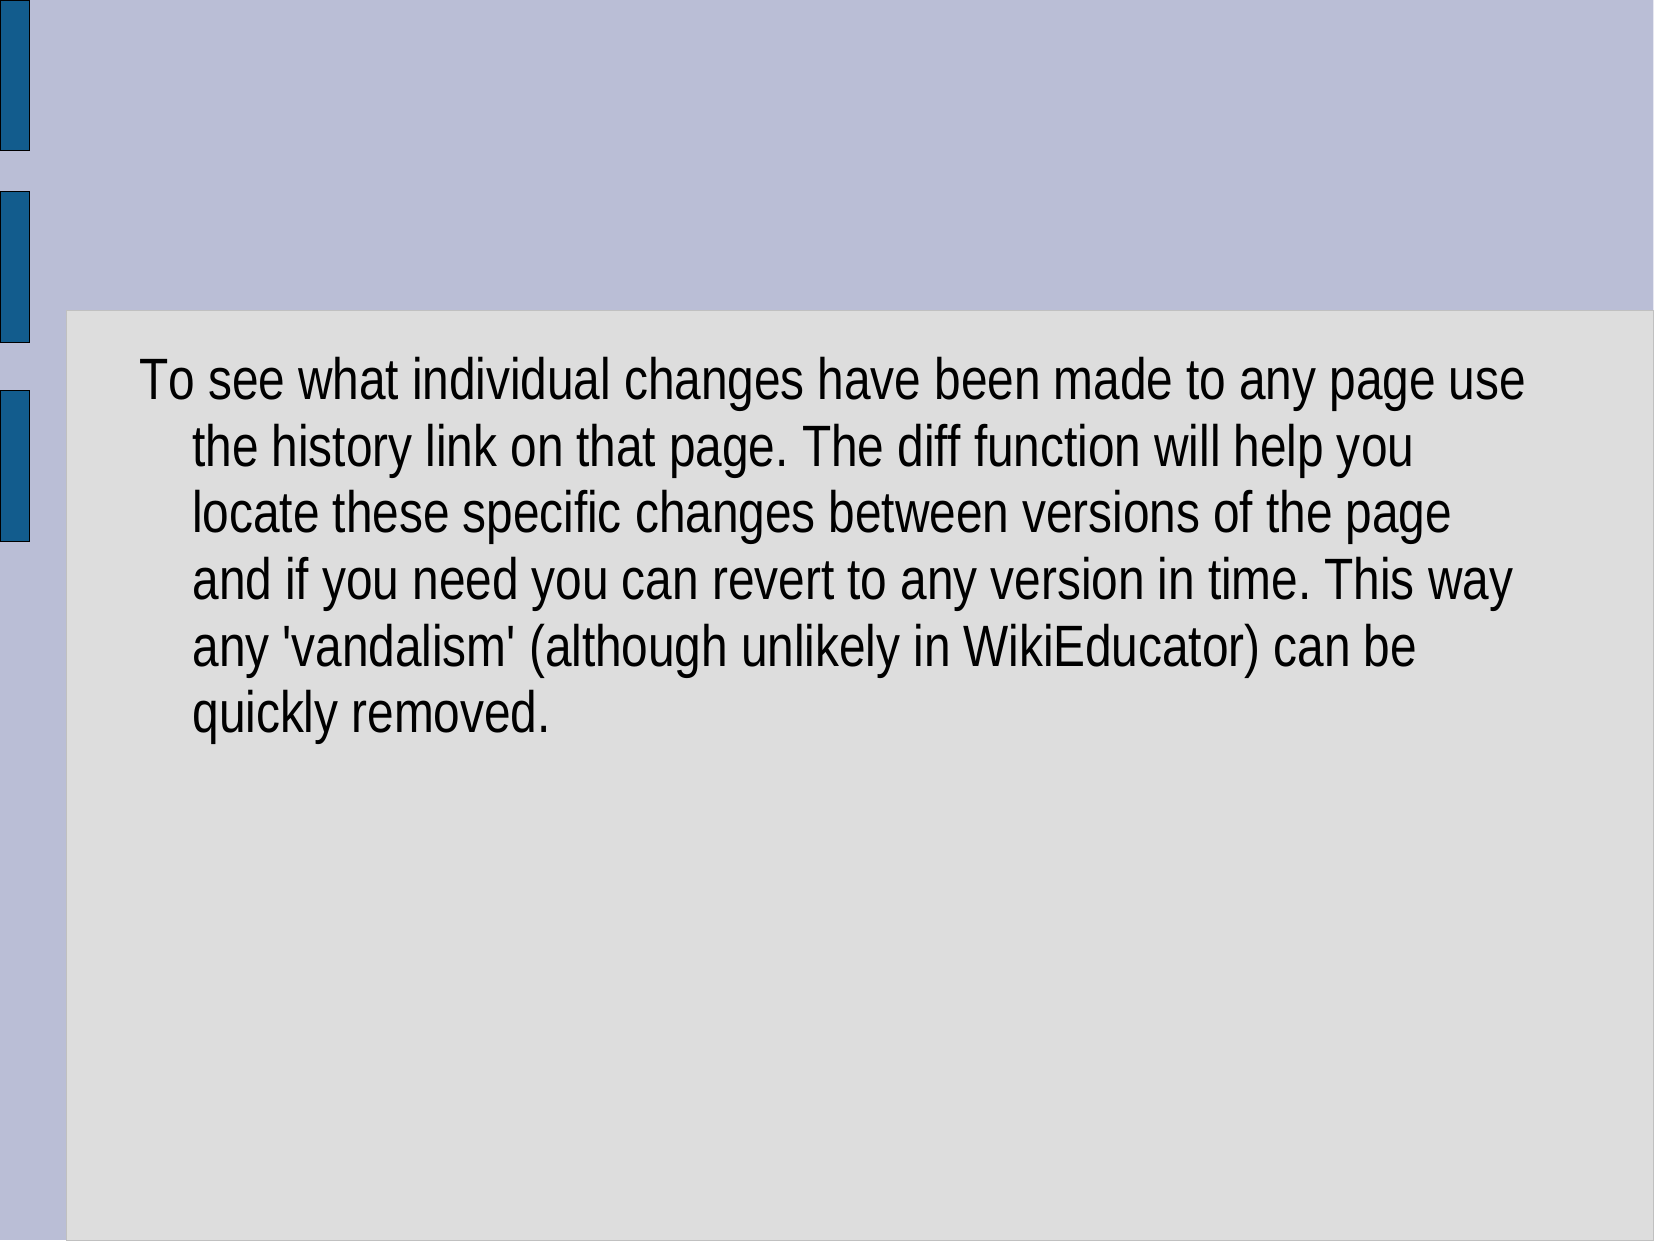

# To see what individual changes have been made to any page use the history link on that page. The diff function will help you locate these specific changes between versions of the page and if you need you can revert to any version in time. This way any 'vandalism' (although unlikely in WikiEducator) can be quickly removed.